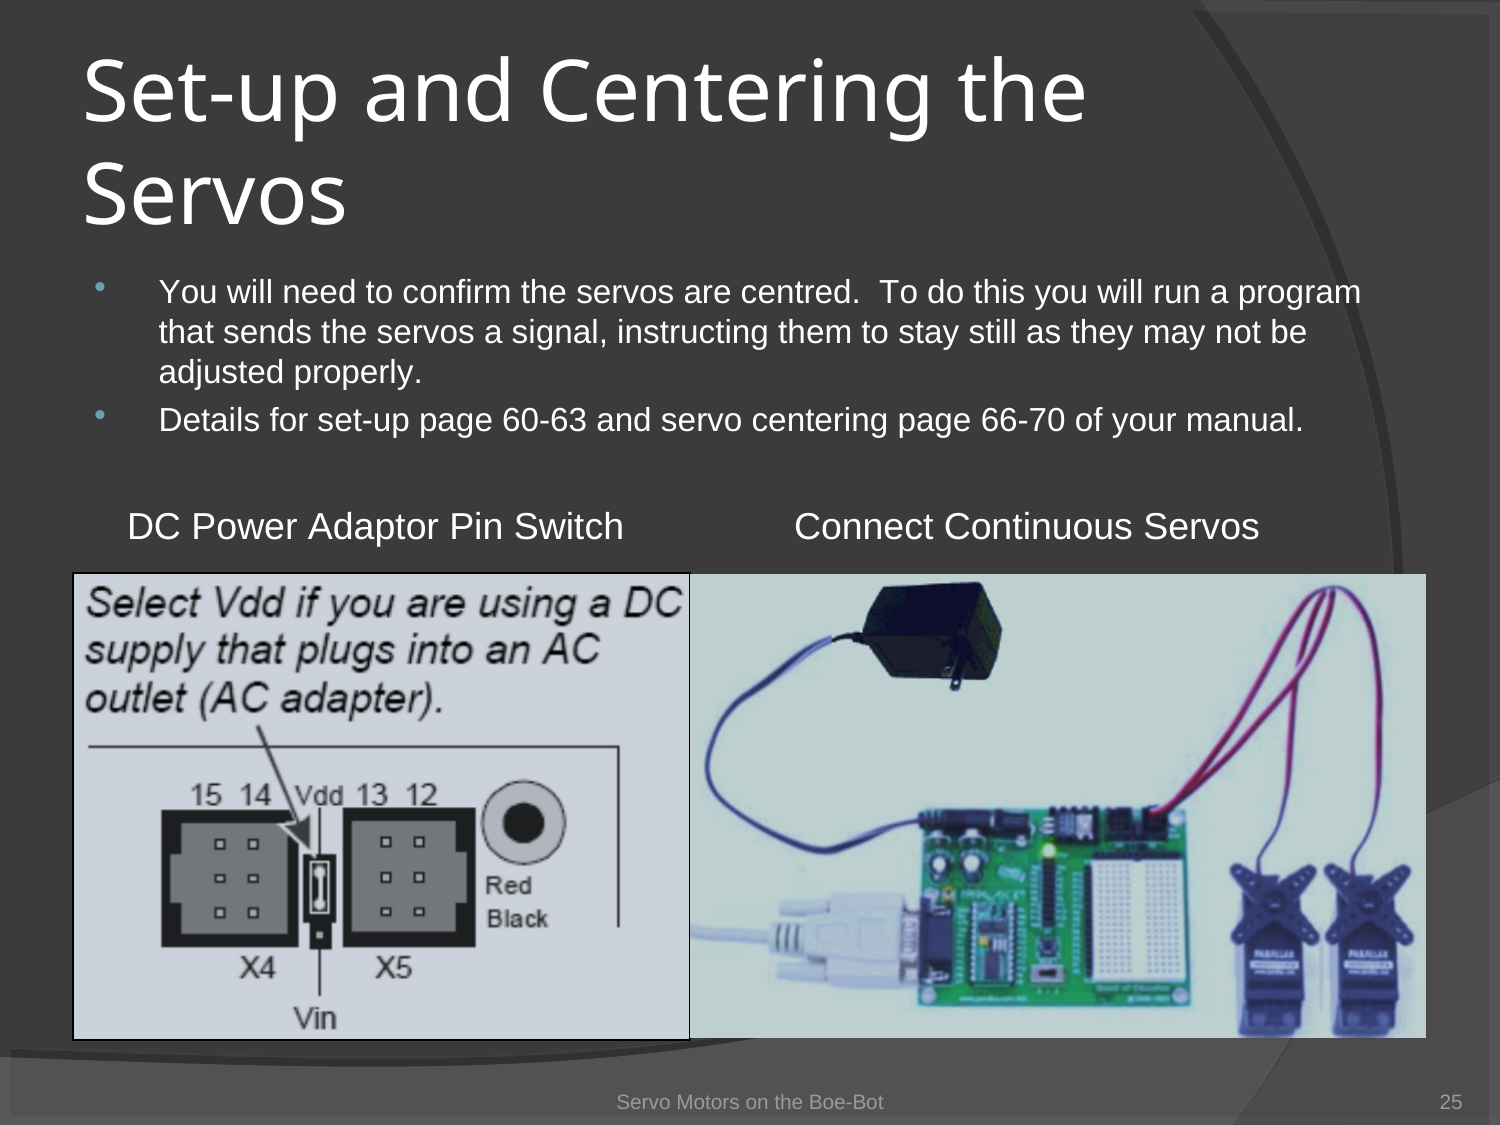

# Set-up and Centering the Servos
You will need to confirm the servos are centred. To do this you will run a program that sends the servos a signal, instructing them to stay still as they may not be adjusted properly.
Details for set-up page 60-63 and servo centering page 66-70 of your manual.
 DC Power Adaptor Pin Switch	 Connect Continuous Servos
Servo Motors on the Boe-Bot